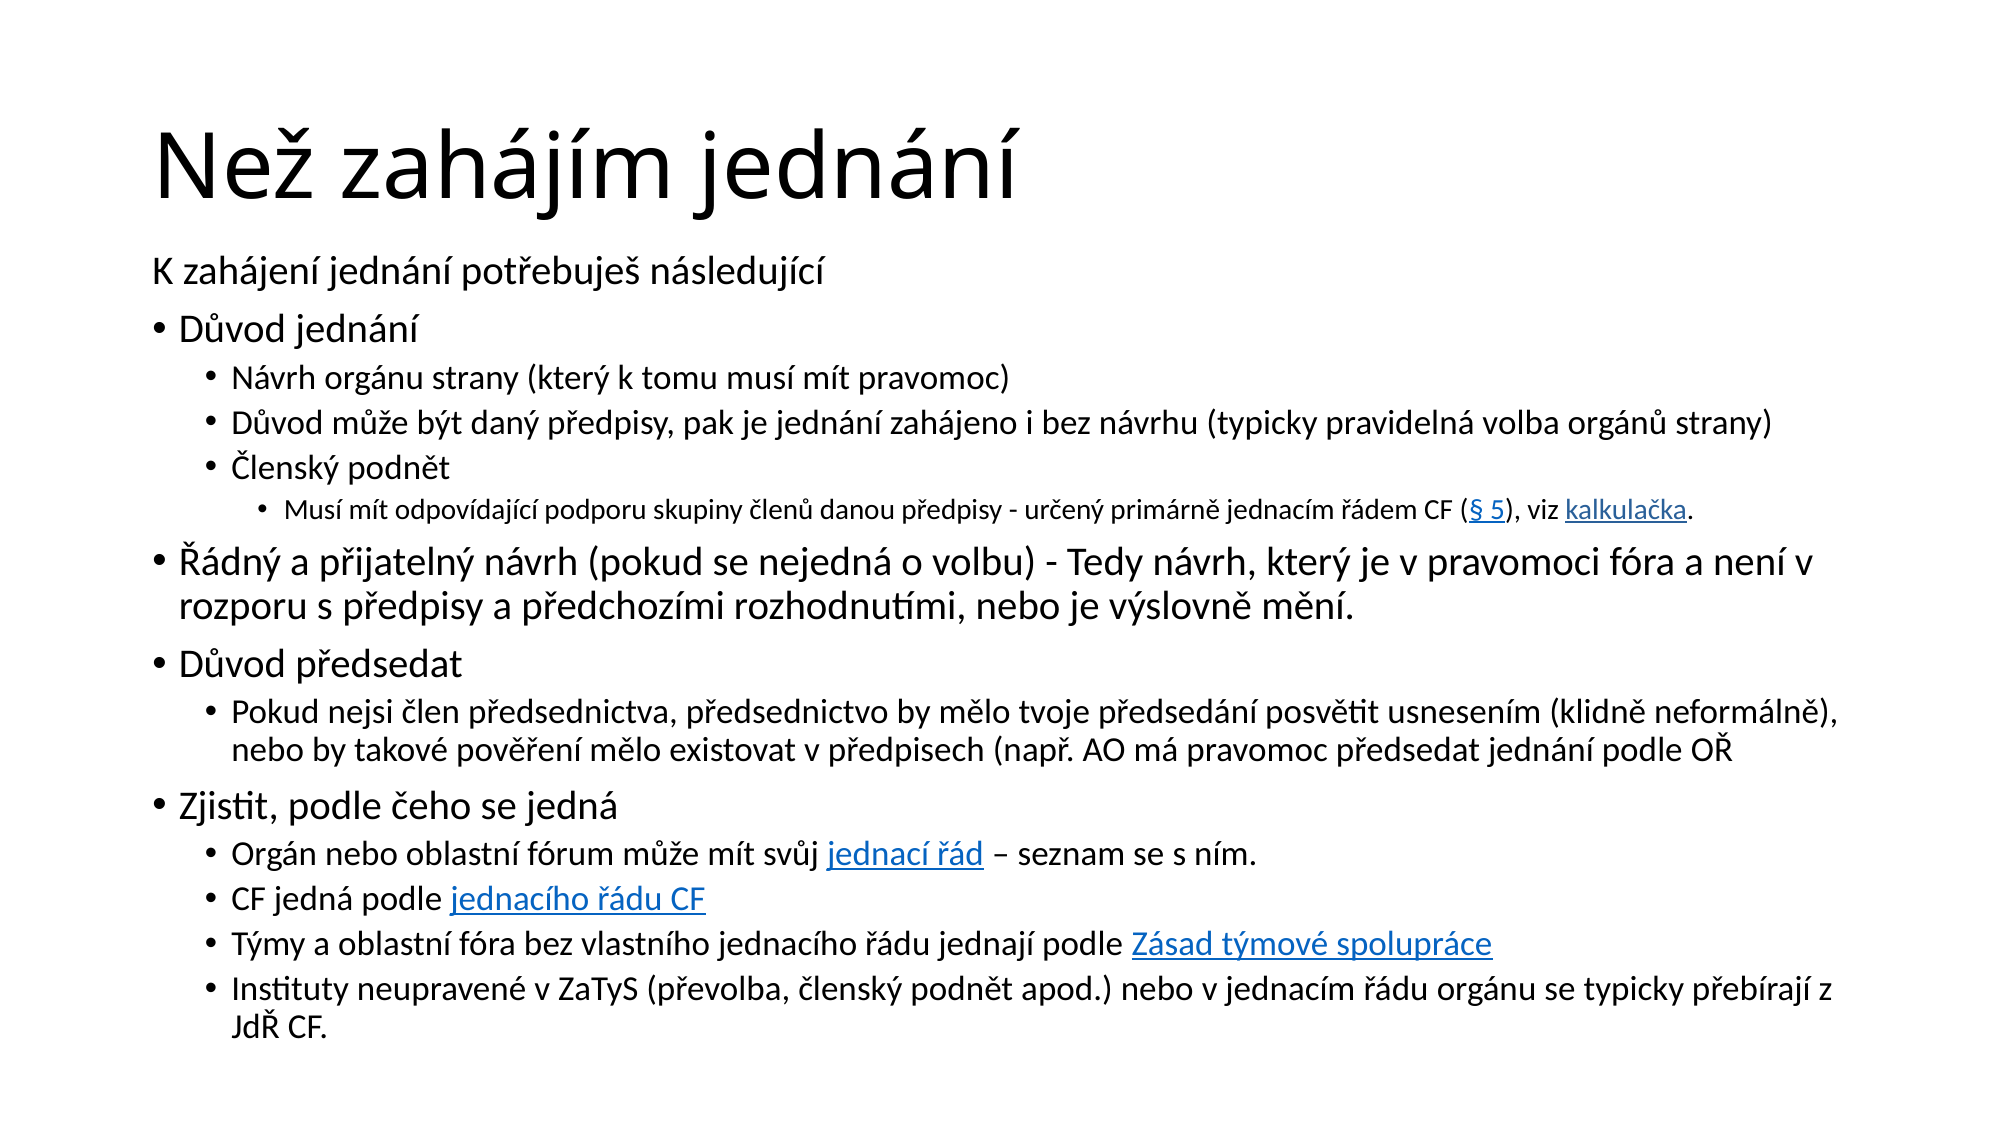

# Než zahájím jednání
K zahájení jednání potřebuješ následující
Důvod jednání
Návrh orgánu strany (který k tomu musí mít pravomoc)
Důvod může být daný předpisy, pak je jednání zahájeno i bez návrhu (typicky pravidelná volba orgánů strany)
Členský podnět
Musí mít odpovídající podporu skupiny členů danou předpisy - určený primárně jednacím řádem CF (§ 5), viz kalkulačka.
Řádný a přijatelný návrh (pokud se nejedná o volbu) - Tedy návrh, který je v pravomoci fóra a není v rozporu s předpisy a předchozími rozhodnutími, nebo je výslovně mění.
Důvod předsedat
Pokud nejsi člen předsednictva, předsednictvo by mělo tvoje předsedání posvětit usnesením (klidně neformálně), nebo by takové pověření mělo existovat v předpisech (např. AO má pravomoc předsedat jednání podle OŘ
Zjistit, podle čeho se jedná
Orgán nebo oblastní fórum může mít svůj jednací řád – seznam se s ním.
CF jedná podle jednacího řádu CF
Týmy a oblastní fóra bez vlastního jednacího řádu jednají podle Zásad týmové spolupráce
Instituty neupravené v ZaTyS (převolba, členský podnět apod.) nebo v jednacím řádu orgánu se typicky přebírají z JdŘ CF.